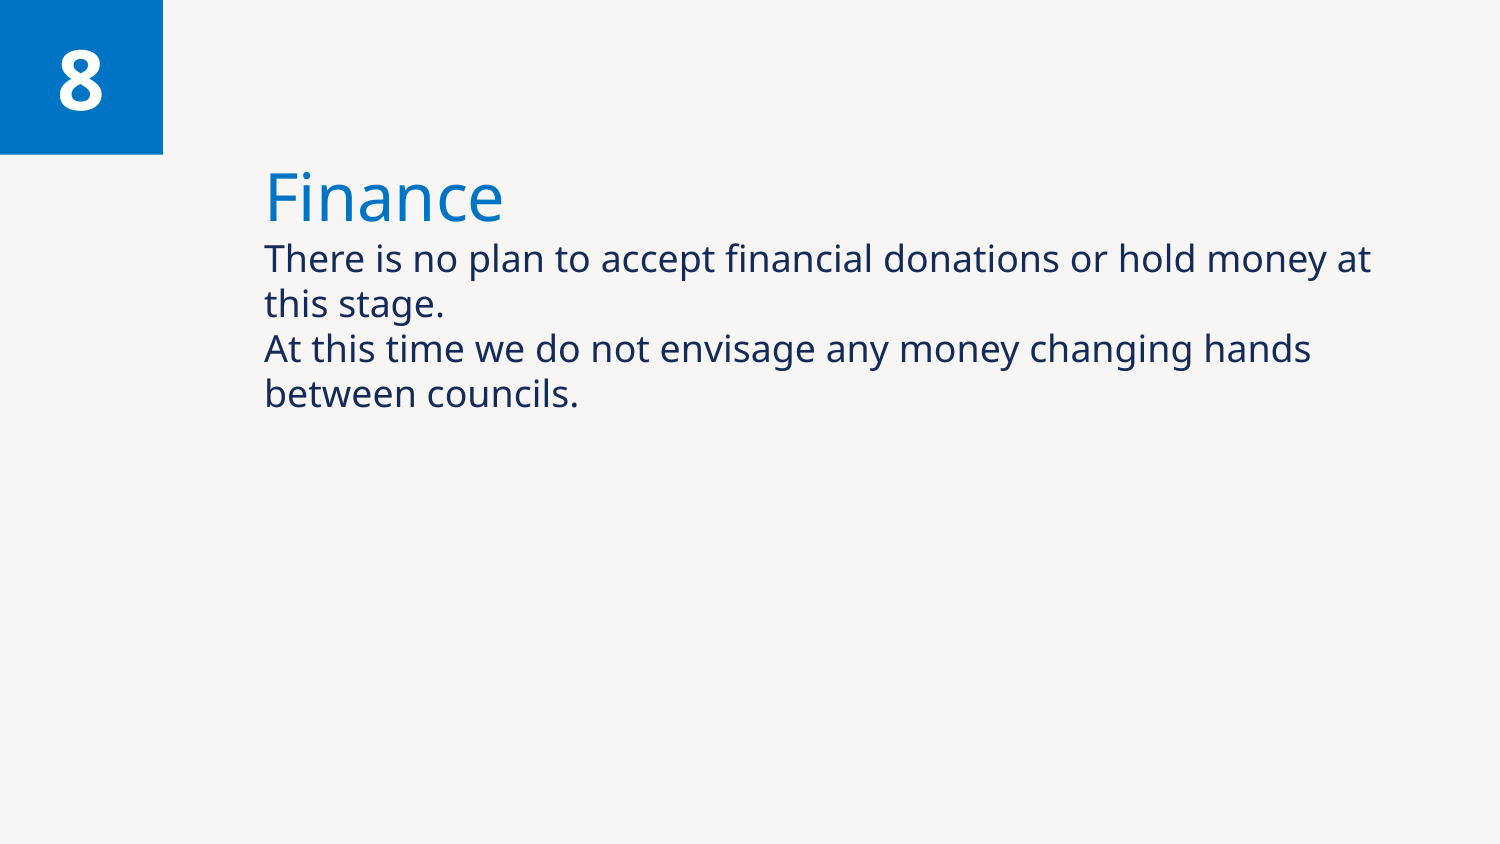

8
# Finance There is no plan to accept financial donations or hold money at this stage. At this time we do not envisage any money changing hands between councils.